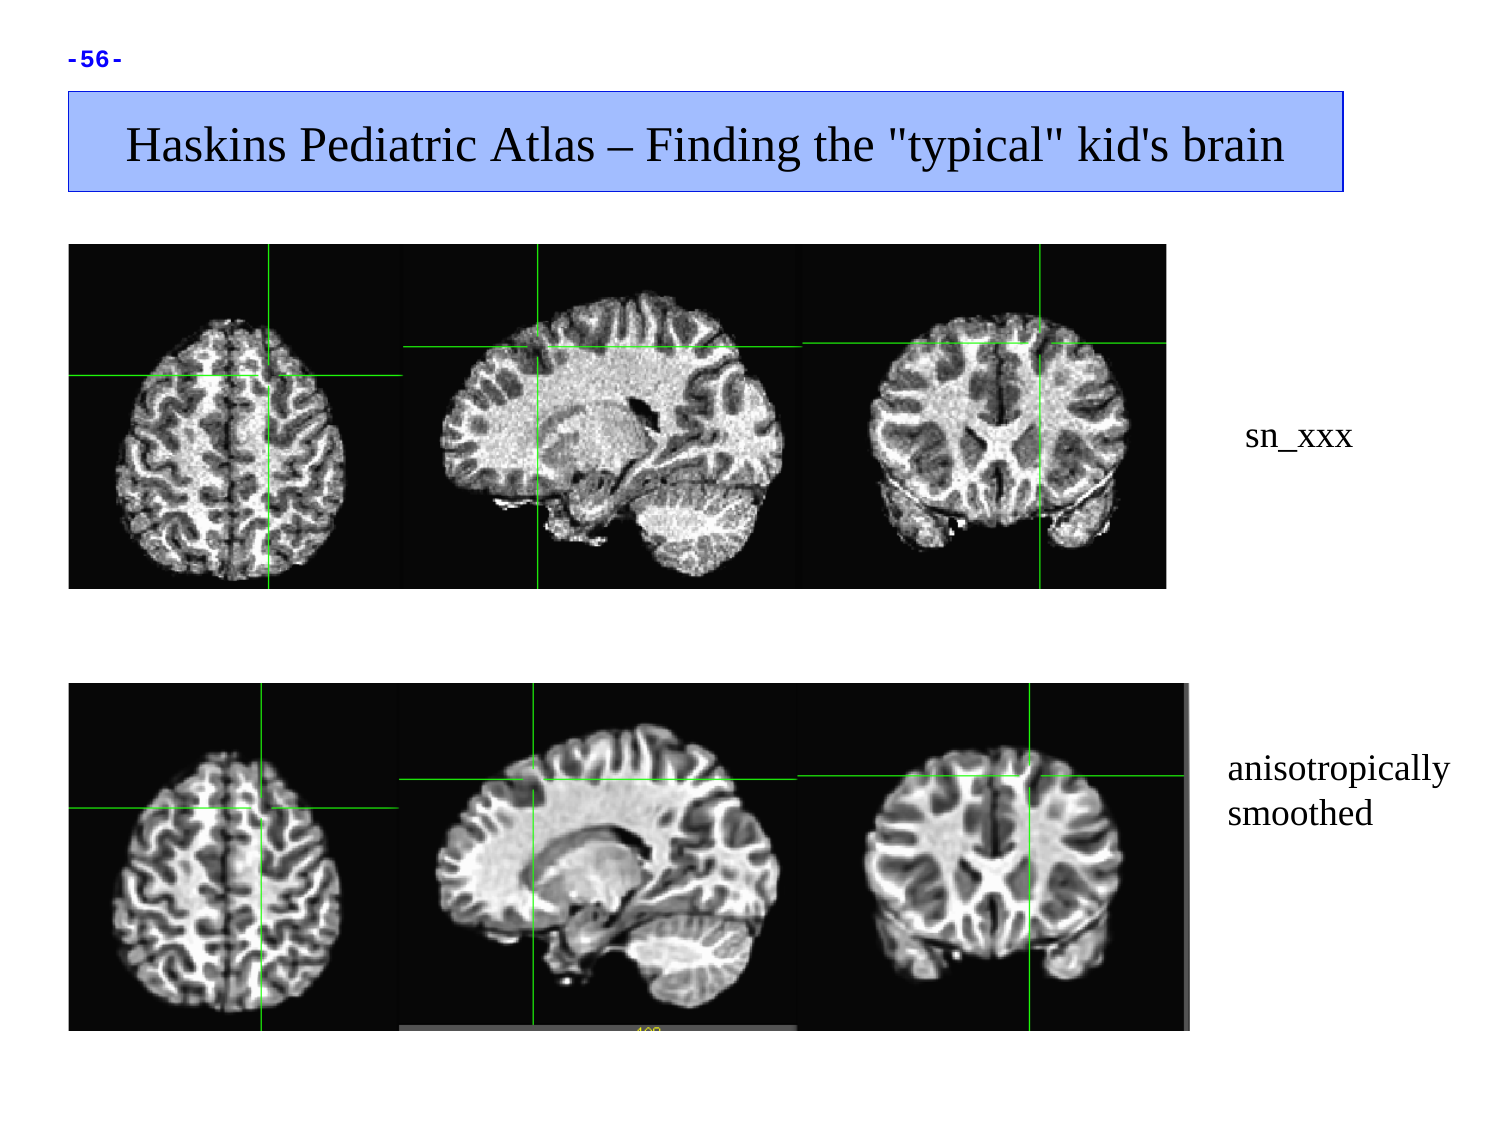

Haskins Pediatric Atlas – Finding the "typical" kid's brain
sn_xxx
anisotropically smoothed